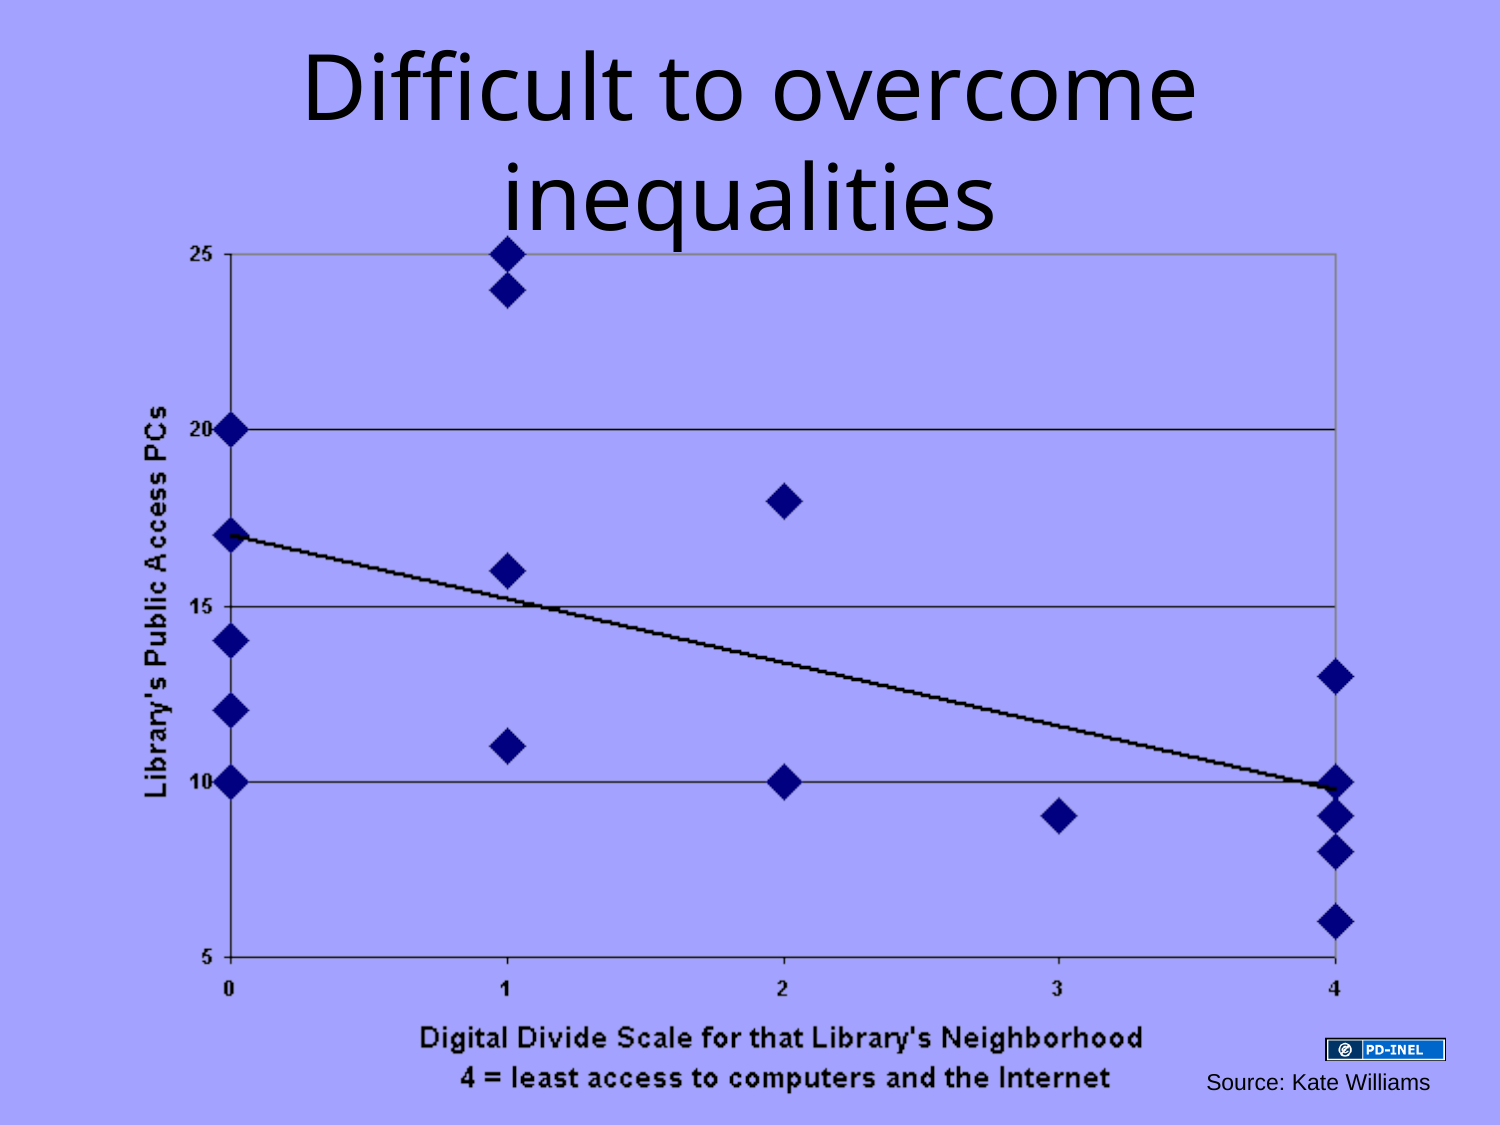

# Difficult to overcome inequalities
Source: Kate Williams